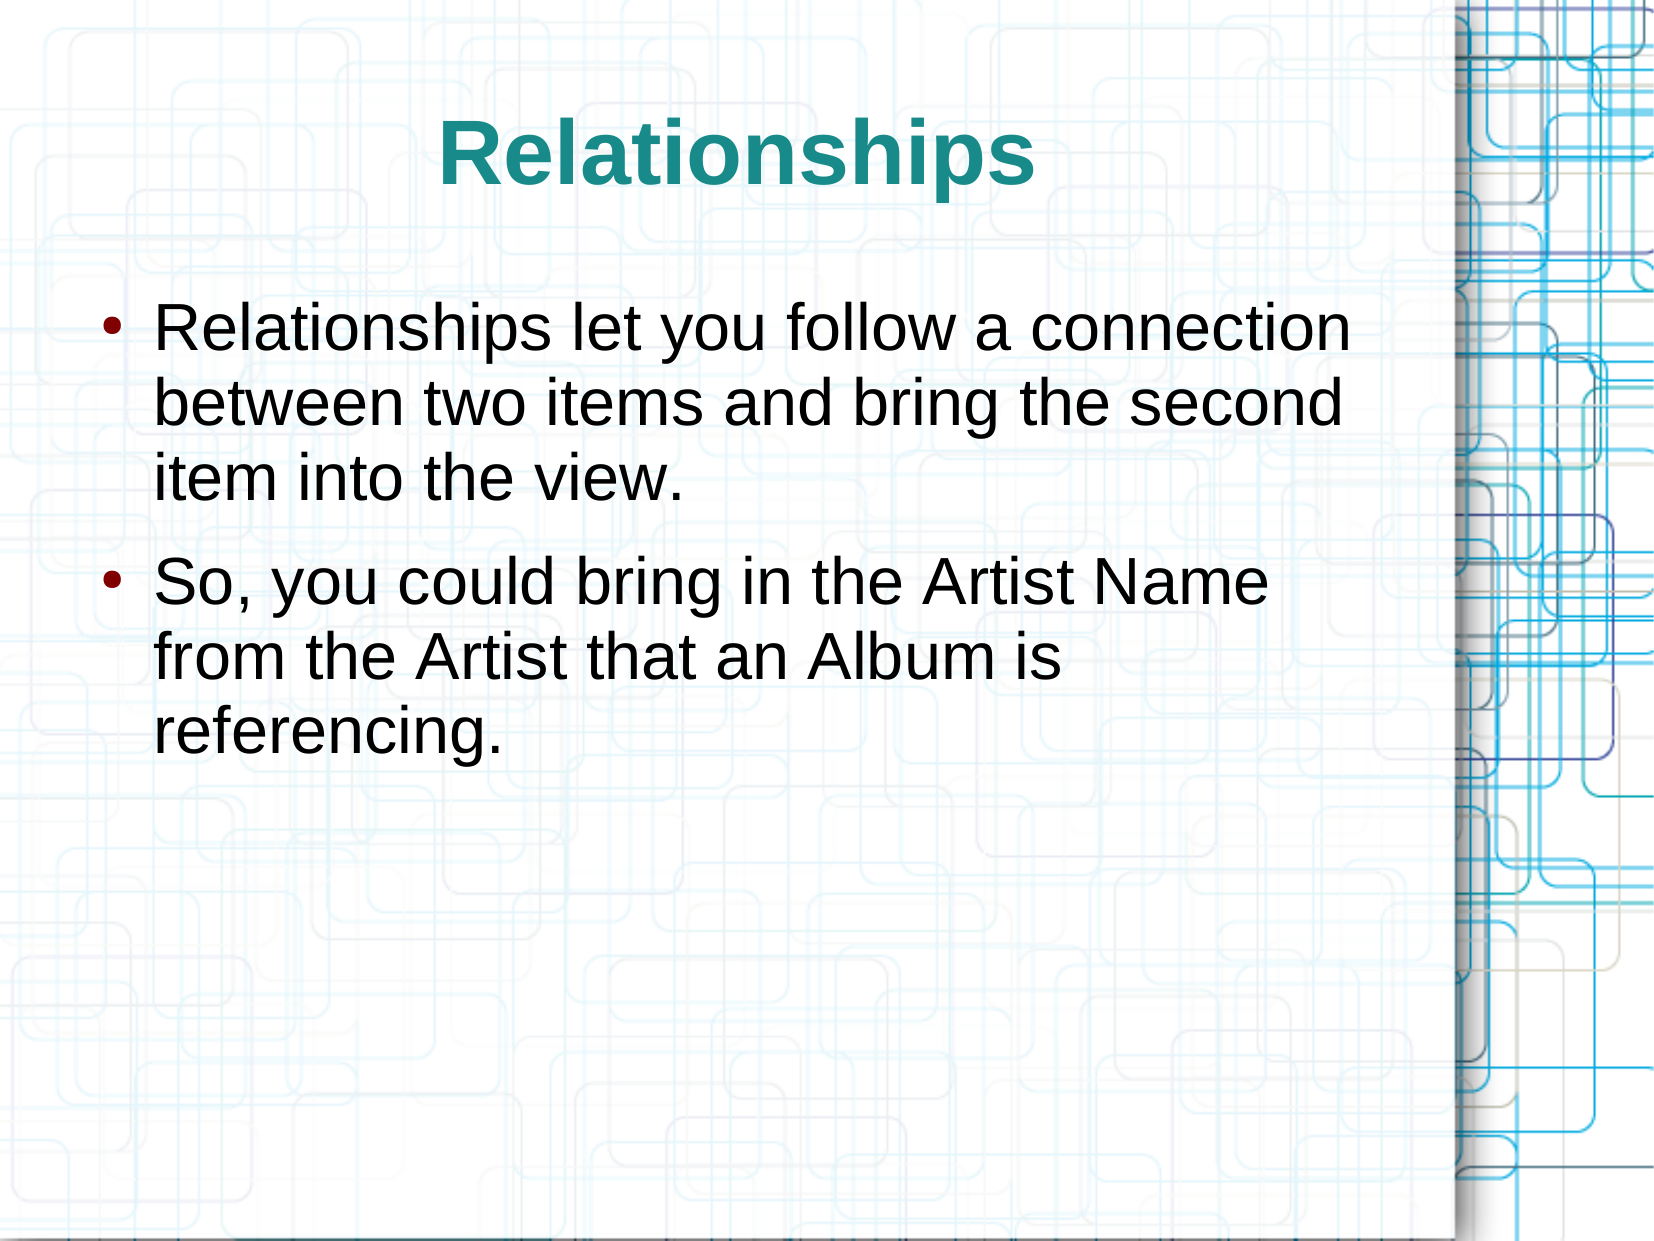

# Relationships
Relationships let you follow a connection between two items and bring the second item into the view.
So, you could bring in the Artist Name from the Artist that an Album is referencing.